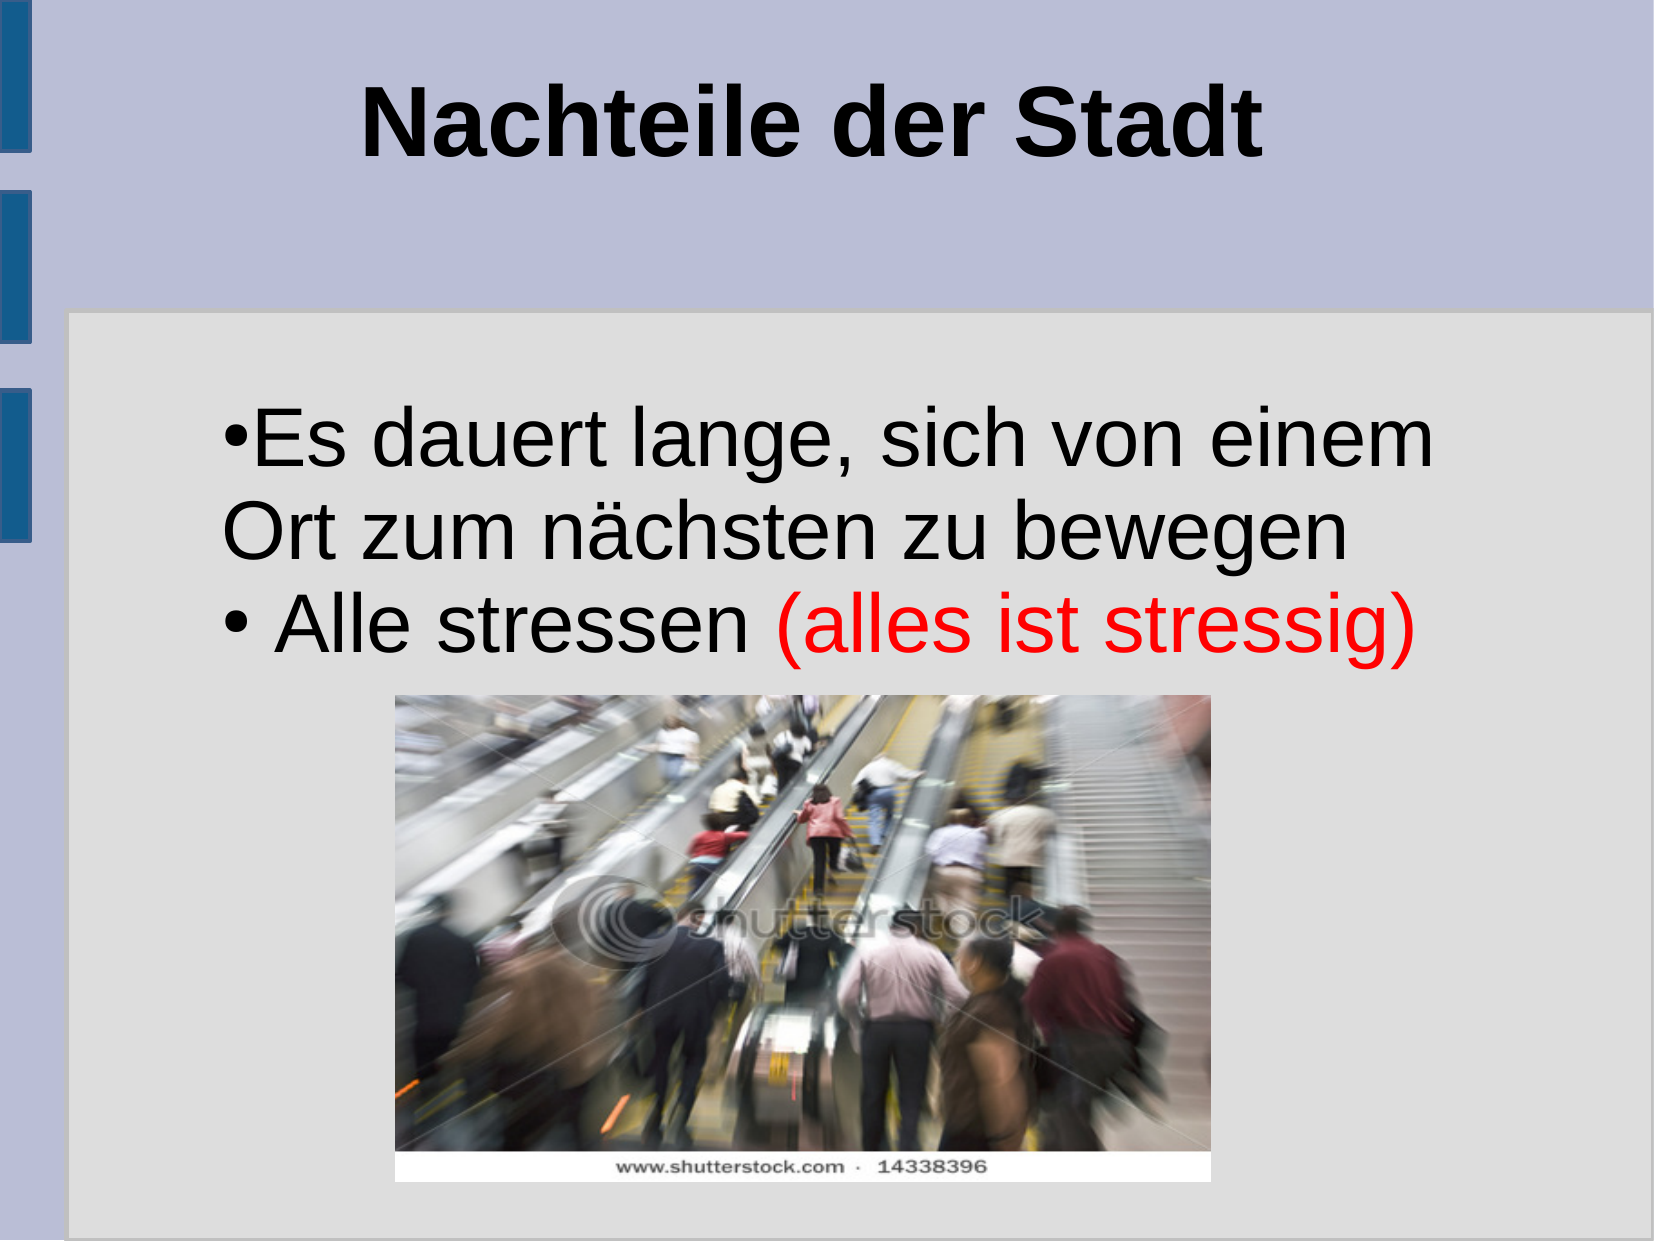

Nachteile der Stadt
Es dauert lange, sich von einem Ort zum nächsten zu bewegen
 Alle stressen (alles ist stressig)